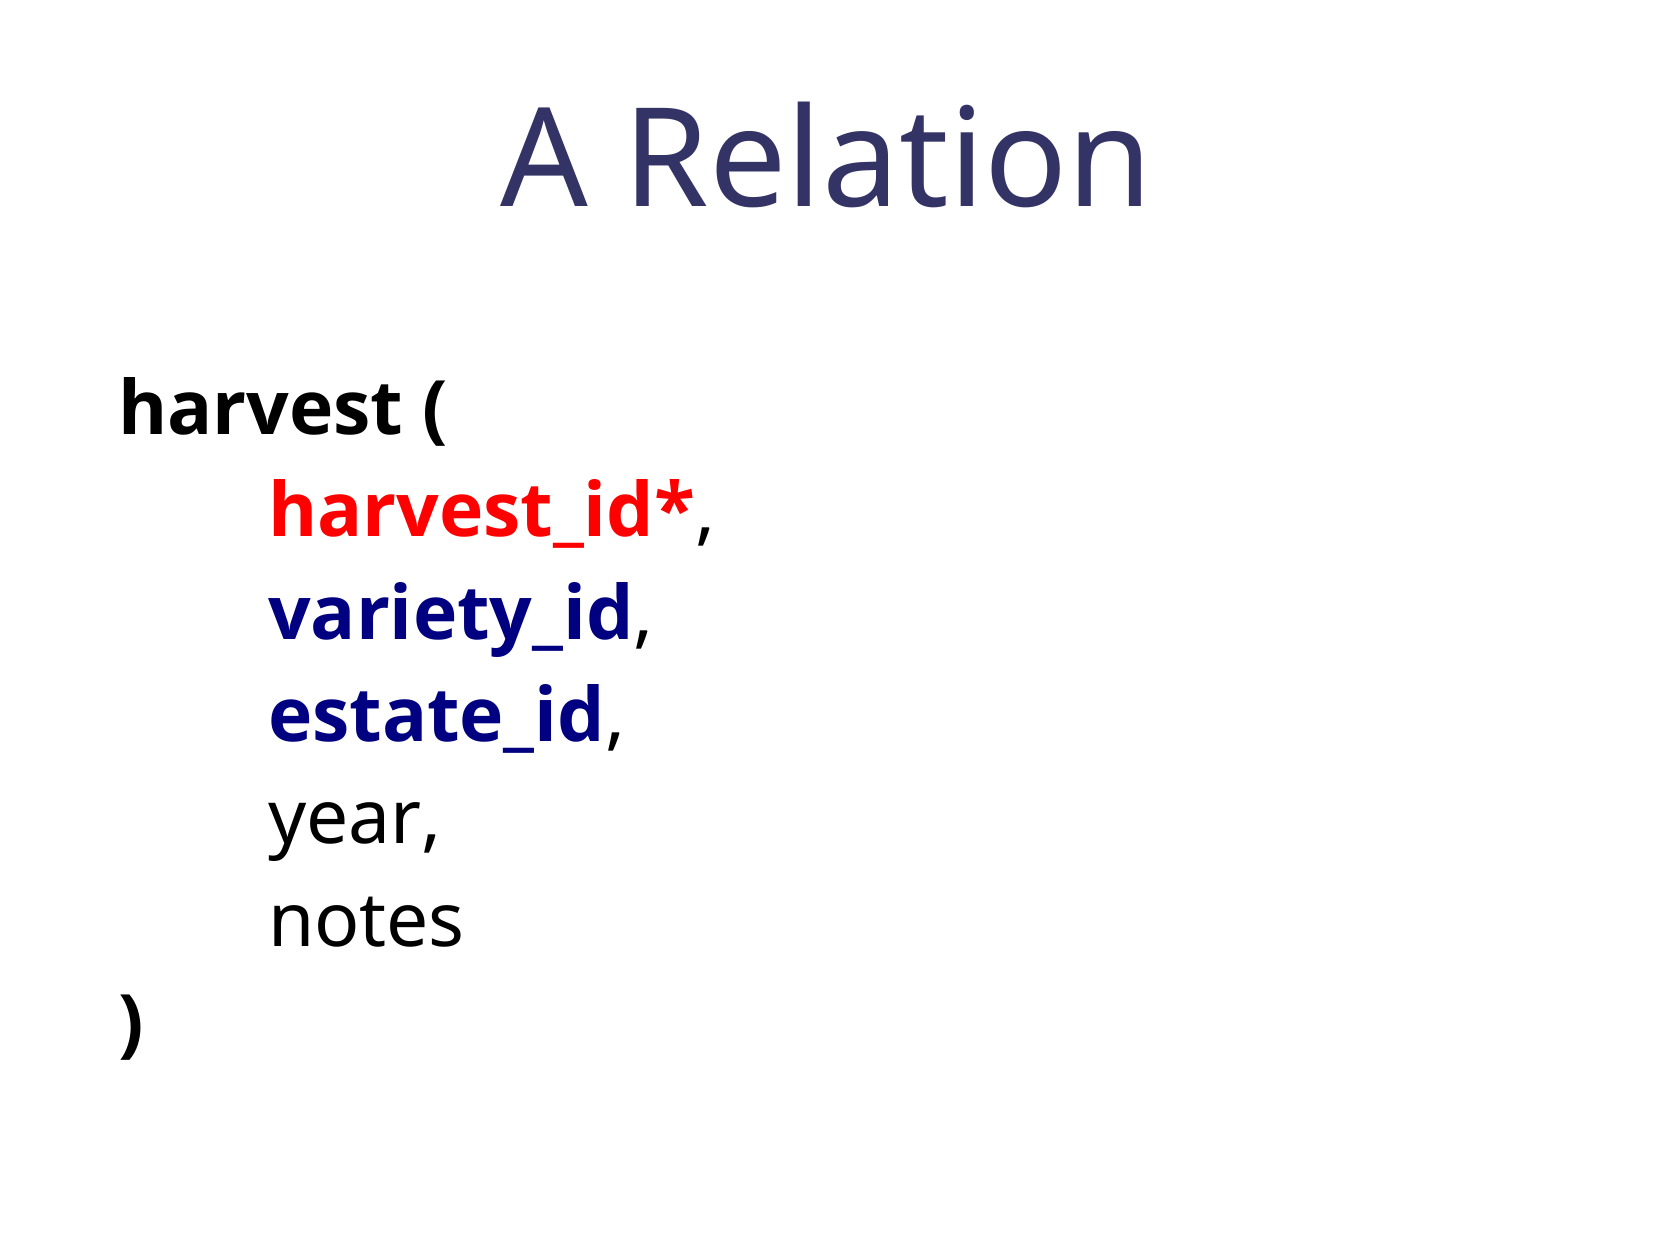

# A Relation
harvest (
		harvest_id*,
		variety_id,
		estate_id,
		year,
		notes
)